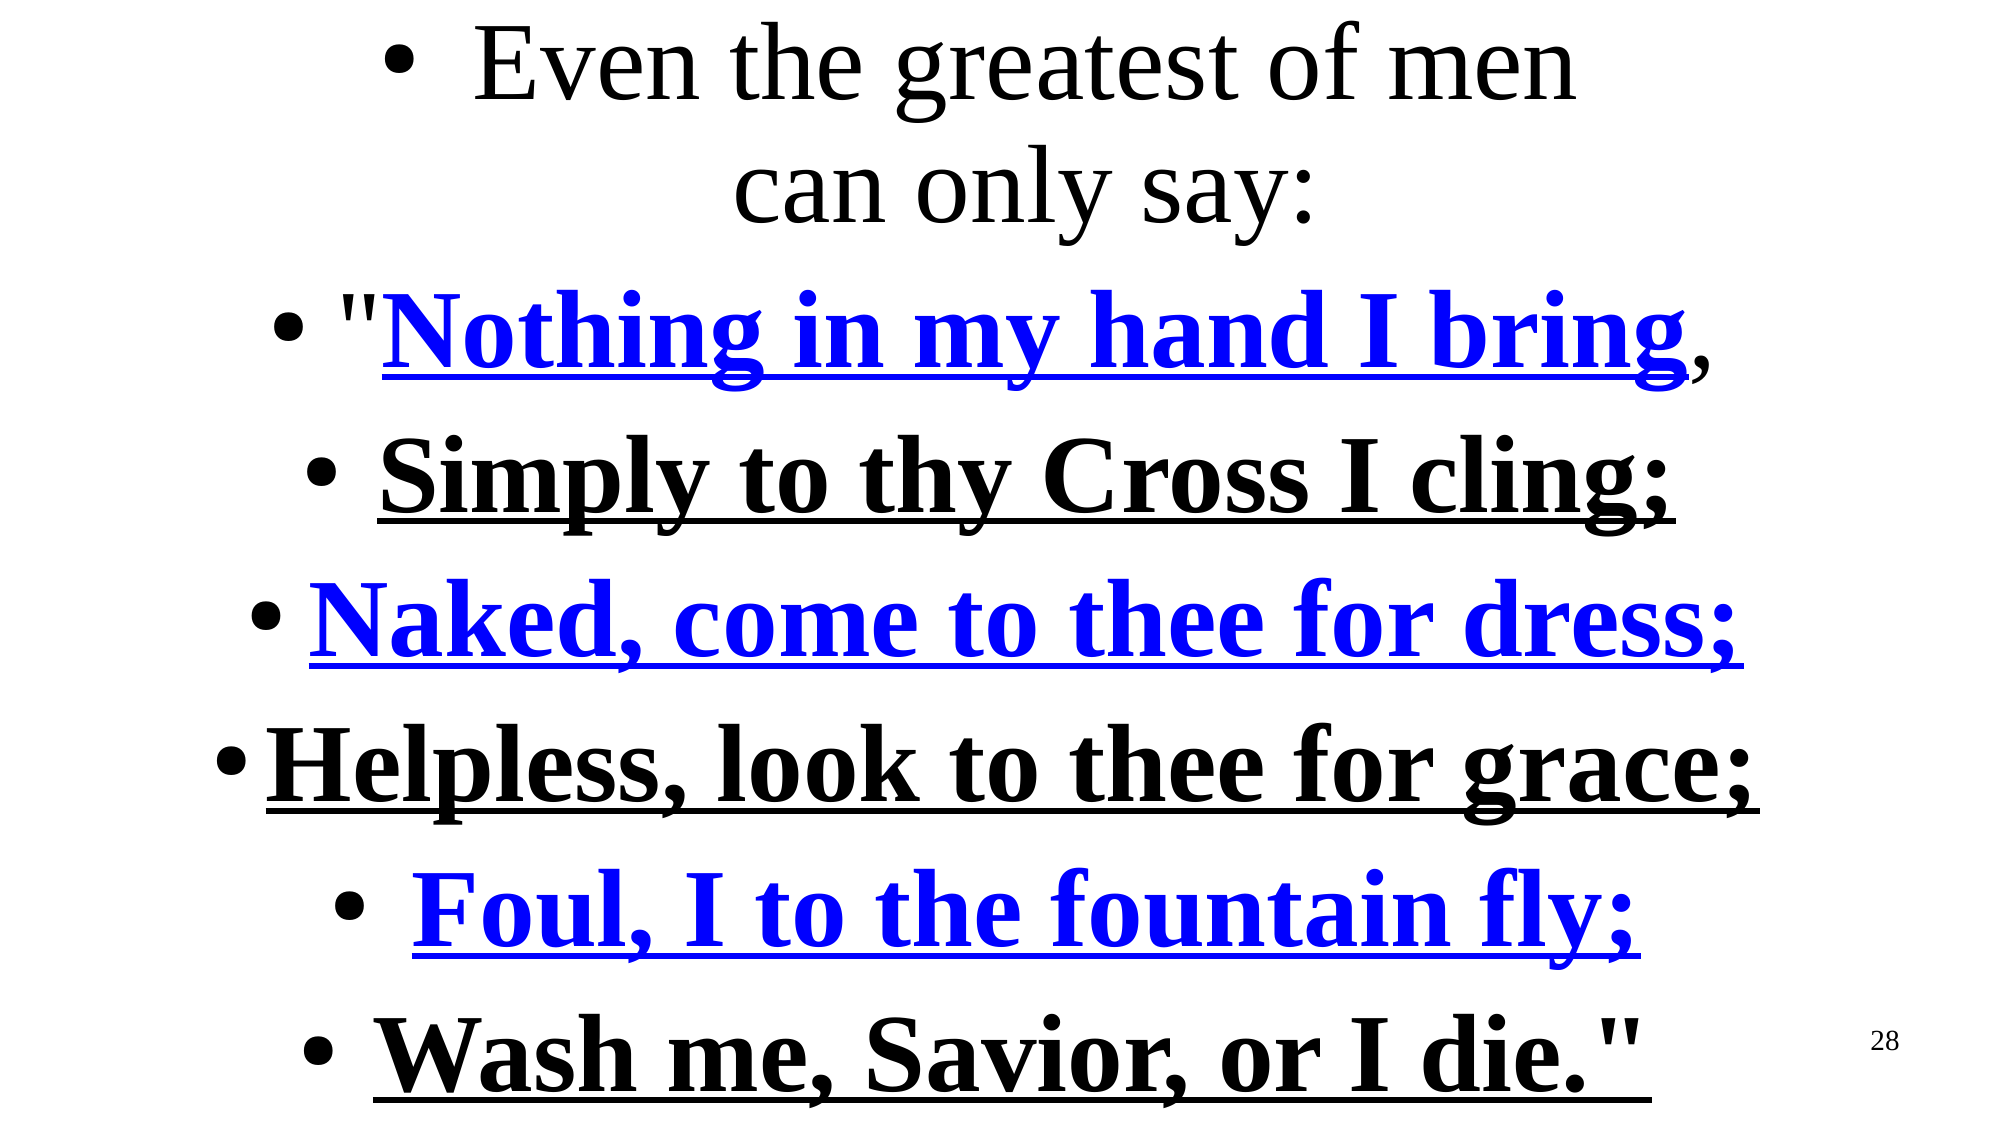

# Even the greatest of men can only say:
"Nothing in my hand I bring,
Simply to thy Cross I cling;
Naked, come to thee for dress;
Helpless, look to thee for grace;
Foul, I to the fountain fly;
Wash me, Savior, or I die."
28